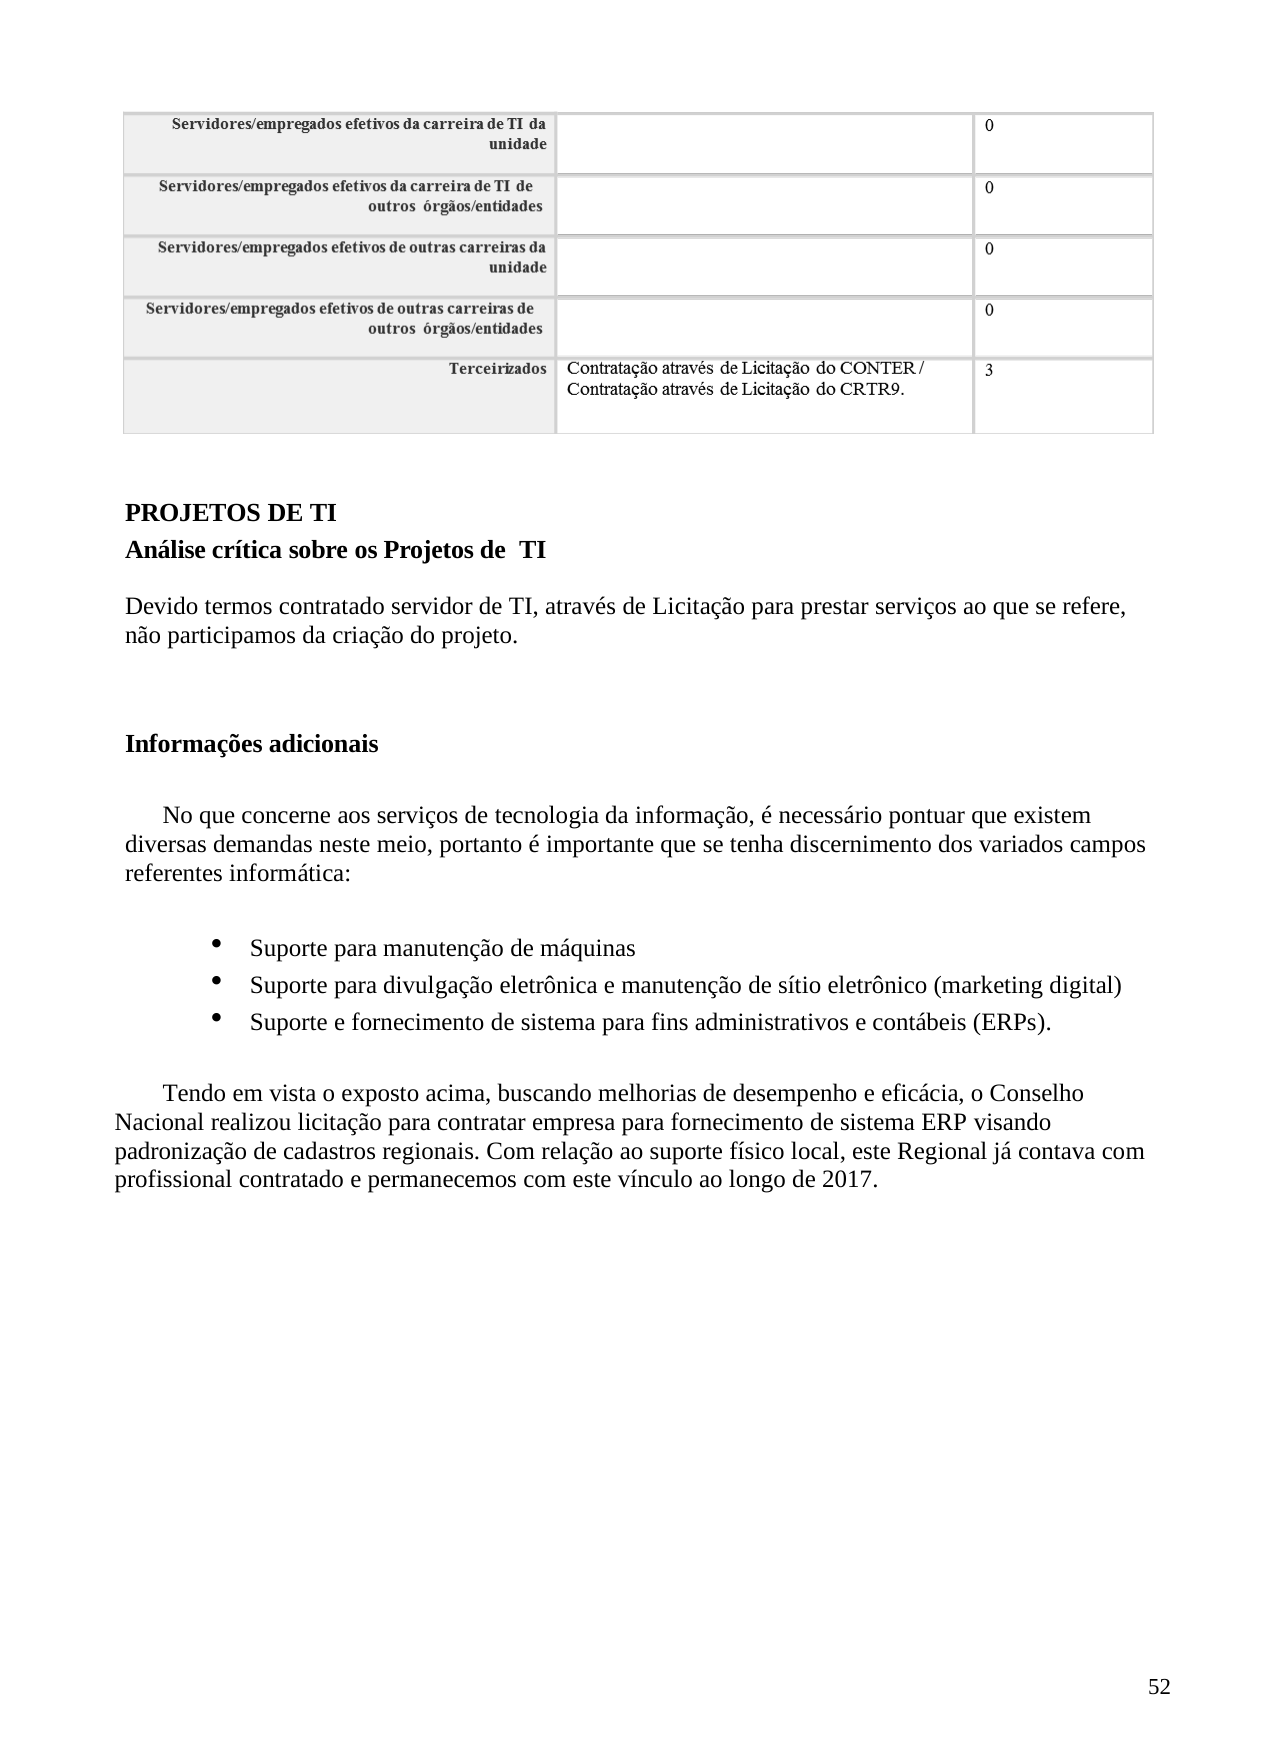

PROJETOS DE TI
Análise crítica sobre os Projetos de TI
Devido termos contratado servidor de TI, através de Licitação para prestar serviços ao que se refere, não participamos da criação do projeto.
Informações adicionais
No que concerne aos serviços de tecnologia da informação, é necessário pontuar que existem diversas demandas neste meio, portanto é importante que se tenha discernimento dos variados campos referentes informática:
Suporte para manutenção de máquinas
Suporte para divulgação eletrônica e manutenção de sítio eletrônico (marketing digital)
Suporte e fornecimento de sistema para fins administrativos e contábeis (ERPs).
Tendo em vista o exposto acima, buscando melhorias de desempenho e eficácia, o Conselho Nacional realizou licitação para contratar empresa para fornecimento de sistema ERP visando padronização de cadastros regionais. Com relação ao suporte físico local, este Regional já contava com profissional contratado e permanecemos com este vínculo ao longo de 2017.